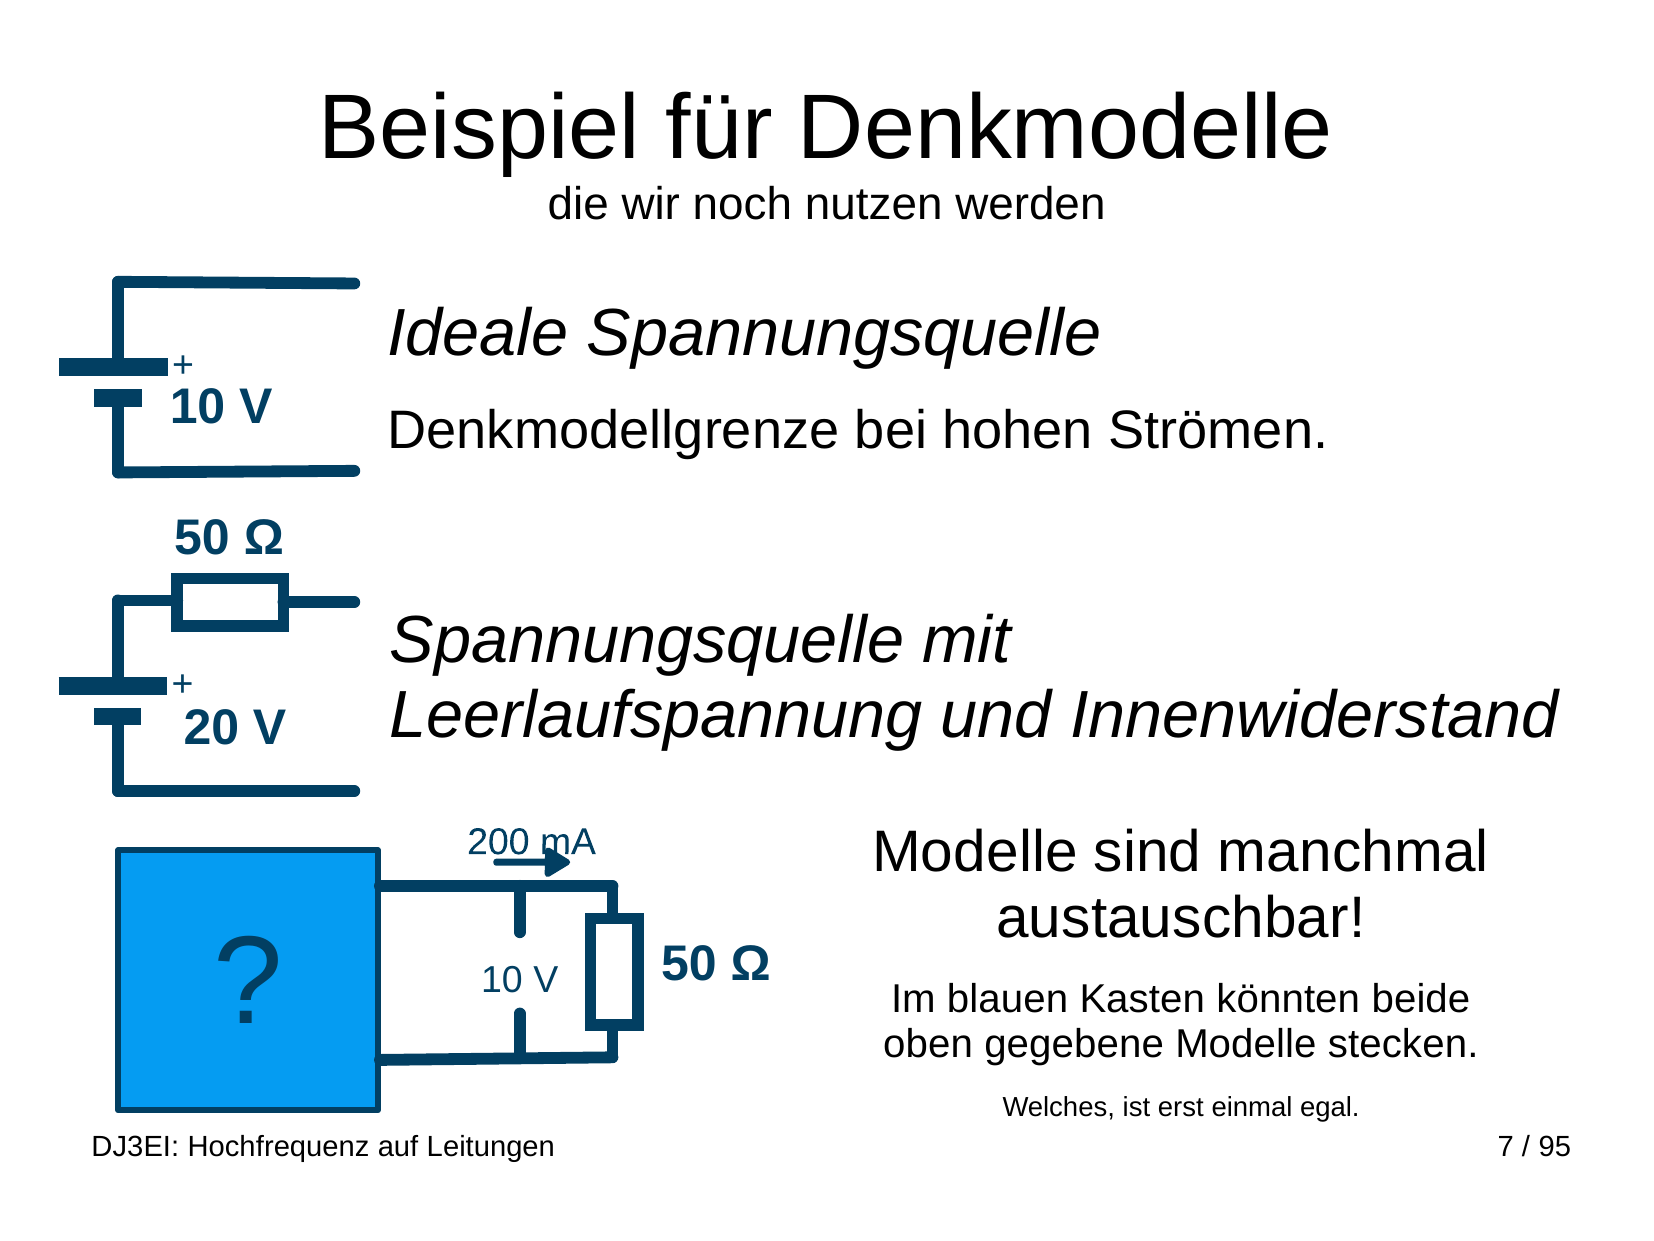

# Beispiel für Denkmodelle die wir noch nutzen werden
Ideale Spannungsquelle
Denkmodellgrenze bei hohen Strömen.
+
10 V
50 Ω
Spannungsquelle mit
Leerlaufspannung und Innenwiderstand
+
20 V
Modelle sind manchmal austauschbar!
Im blauen Kasten könnten beide
oben gegebene Modelle stecken.
Welches, ist erst einmal egal.
?
200 mA
50 Ω
10 V